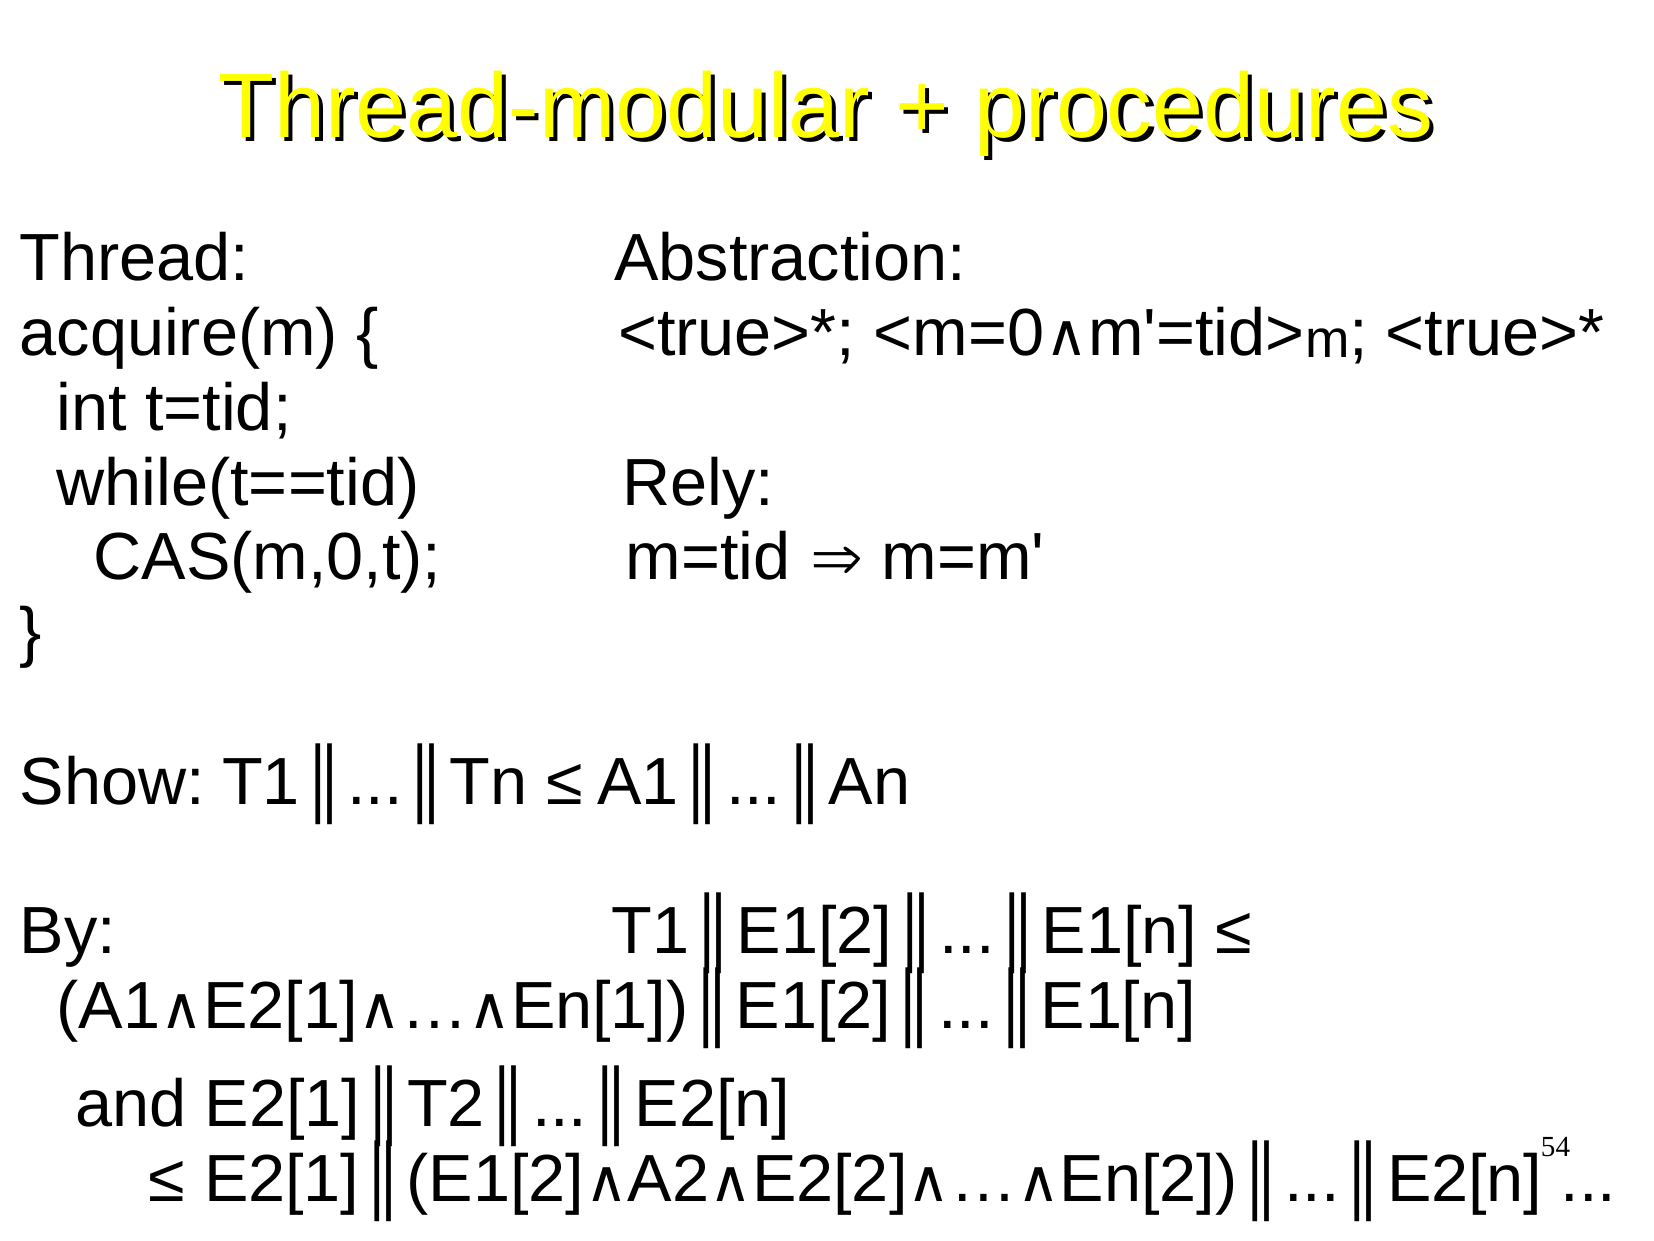

# Thread-modular + procedures
Thread: Abstraction:
acquire(m) { <true>*; <m=0∧m'=tid>m; <true>*
 int t=tid;
 while(t==tid) Rely:
 CAS(m,0,t); m=tid ⇒ m=m'
}
Show: T1║...║Tn ≤ A1║...║An
By: T1║E1[2]║...║E1[n] ≤
 (A1∧E2[1]∧…∧En[1])║E1[2]║...║E1[n]
 and E2[1]║T2║...║E2[n]
 ≤ E2[1]║(E1[2]∧A2∧E2[2]∧…∧En[2])║...║E2[n] ...
54